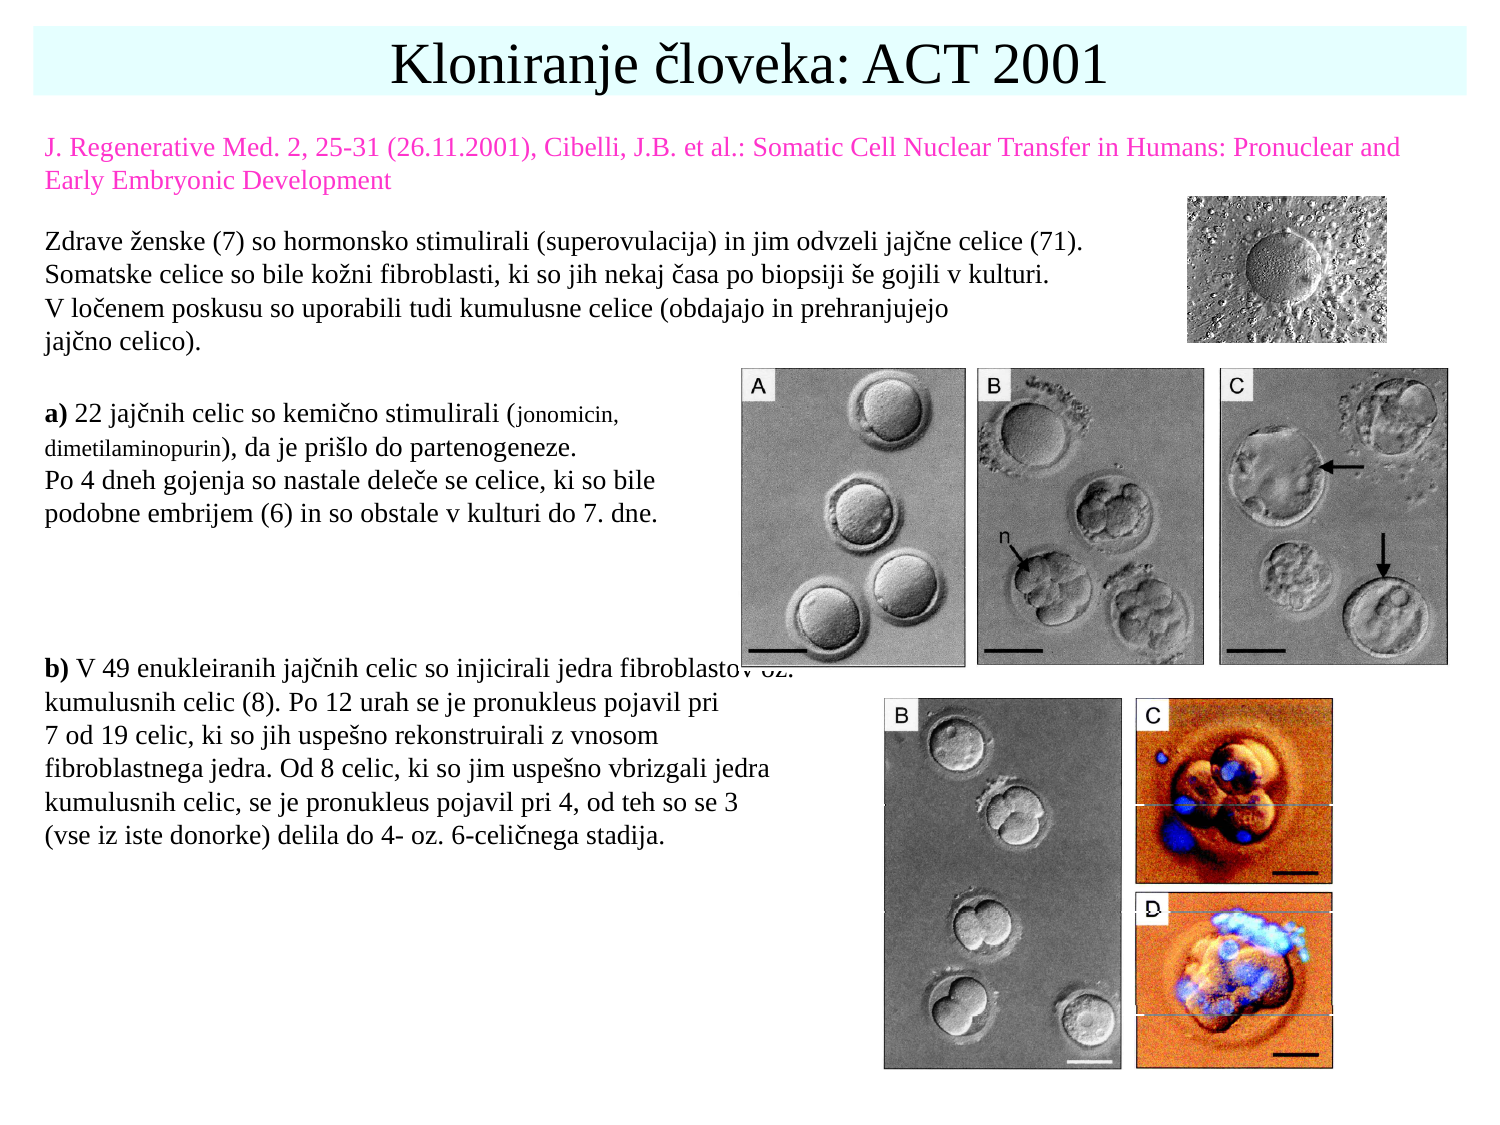

Kloniranje človeka: ACT 2001
# J. Regenerative Med. 2, 25-31 (26.11.2001), Cibelli, J.B. et al.: Somatic Cell Nuclear Transfer in Humans: Pronuclear and Early Embryonic Development
Zdrave ženske (7) so hormonsko stimulirali (superovulacija) in jim odvzeli jajčne celice (71).
Somatske celice so bile kožni fibroblasti, ki so jih nekaj časa po biopsiji še gojili v kulturi.
V ločenem poskusu so uporabili tudi kumulusne celice (obdajajo in prehranjujejo
jajčno celico).
a) 22 jajčnih celic so kemično stimulirali (jonomicin,
dimetilaminopurin), da je prišlo do partenogeneze.
Po 4 dneh gojenja so nastale deleče se celice, ki so bile
podobne embrijem (6) in so obstale v kulturi do 7. dne.
b) V 49 enukleiranih jajčnih celic so injicirali jedra fibroblastov oz.
kumulusnih celic (8). Po 12 urah se je pronukleus pojavil pri
7 od 19 celic, ki so jih uspešno rekonstruirali z vnosom
fibroblastnega jedra. Od 8 celic, ki so jim uspešno vbrizgali jedra
kumulusnih celic, se je pronukleus pojavil pri 4, od teh so se 3
(vse iz iste donorke) delila do 4- oz. 6-celičnega stadija.